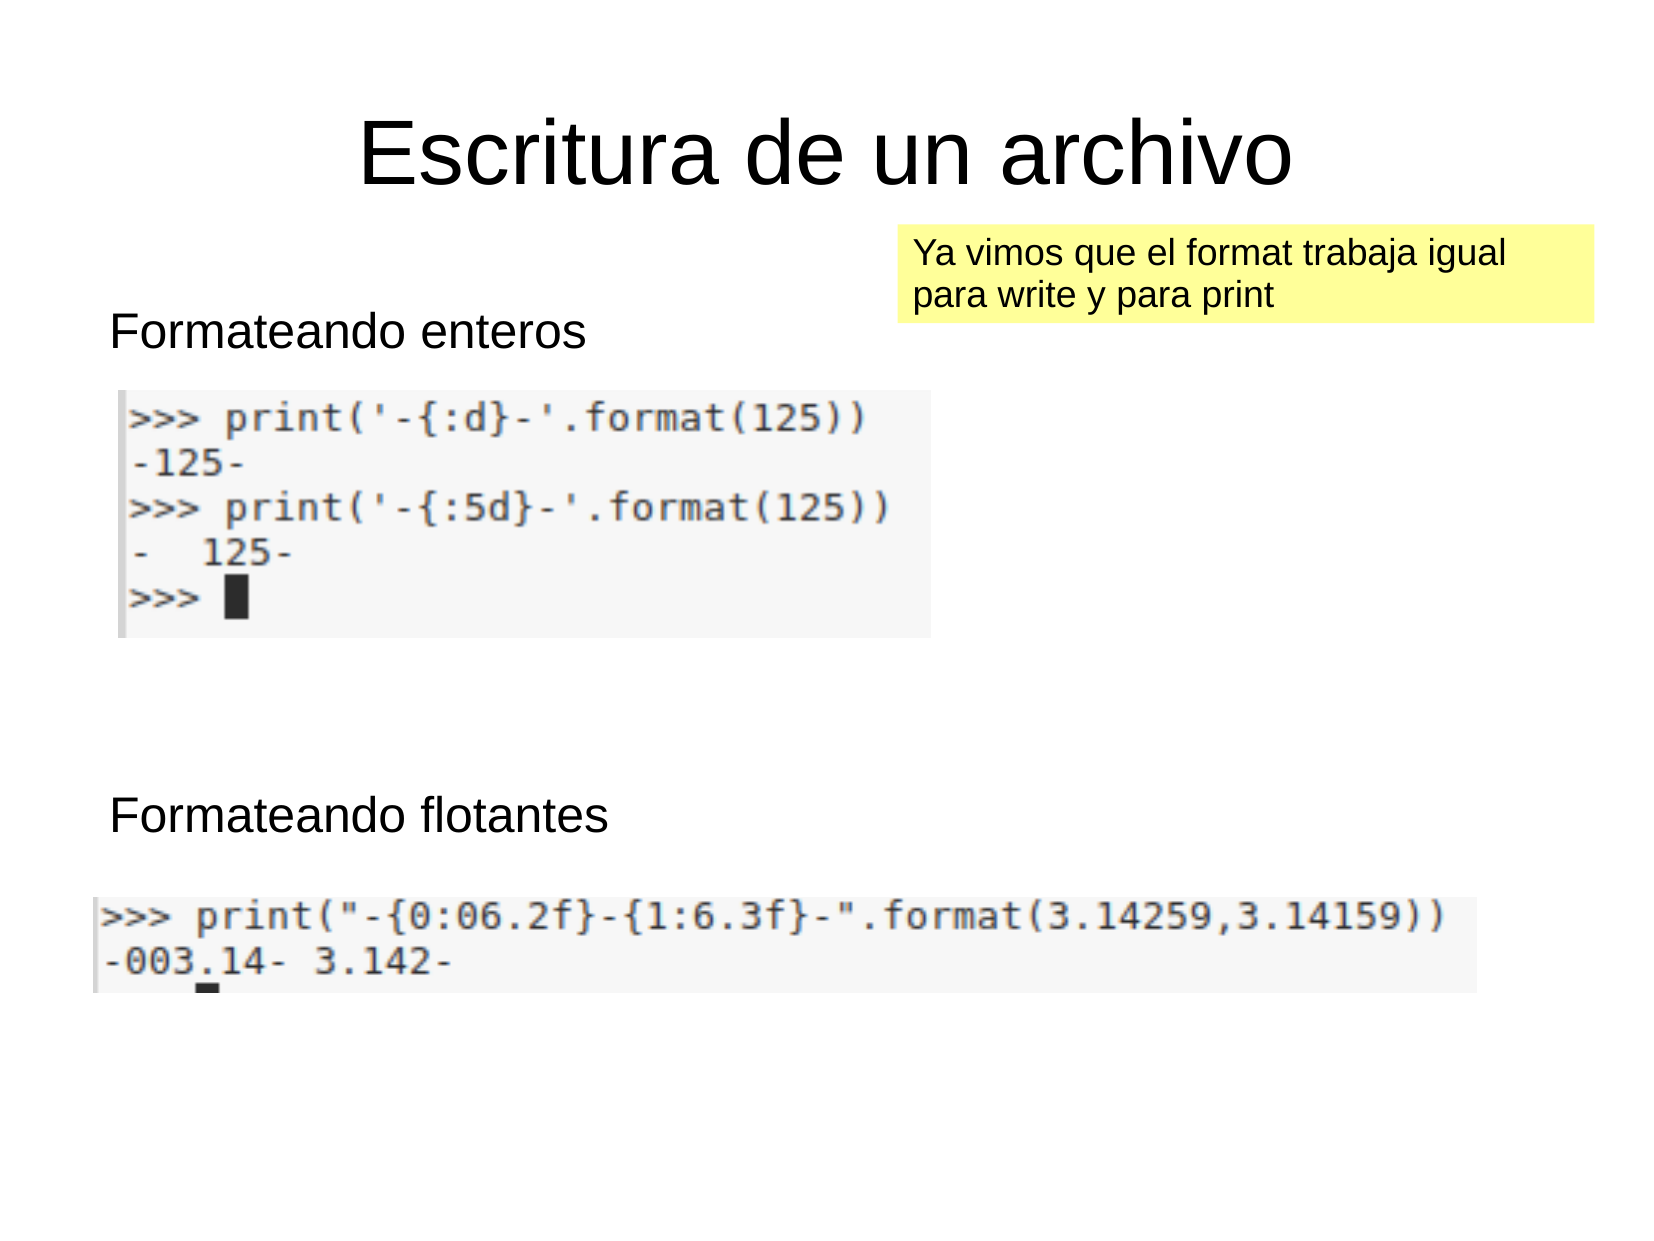

# Escritura de un archivo
Ya vimos que el format trabaja igual para write y para print
Formateando enteros
Formateando flotantes